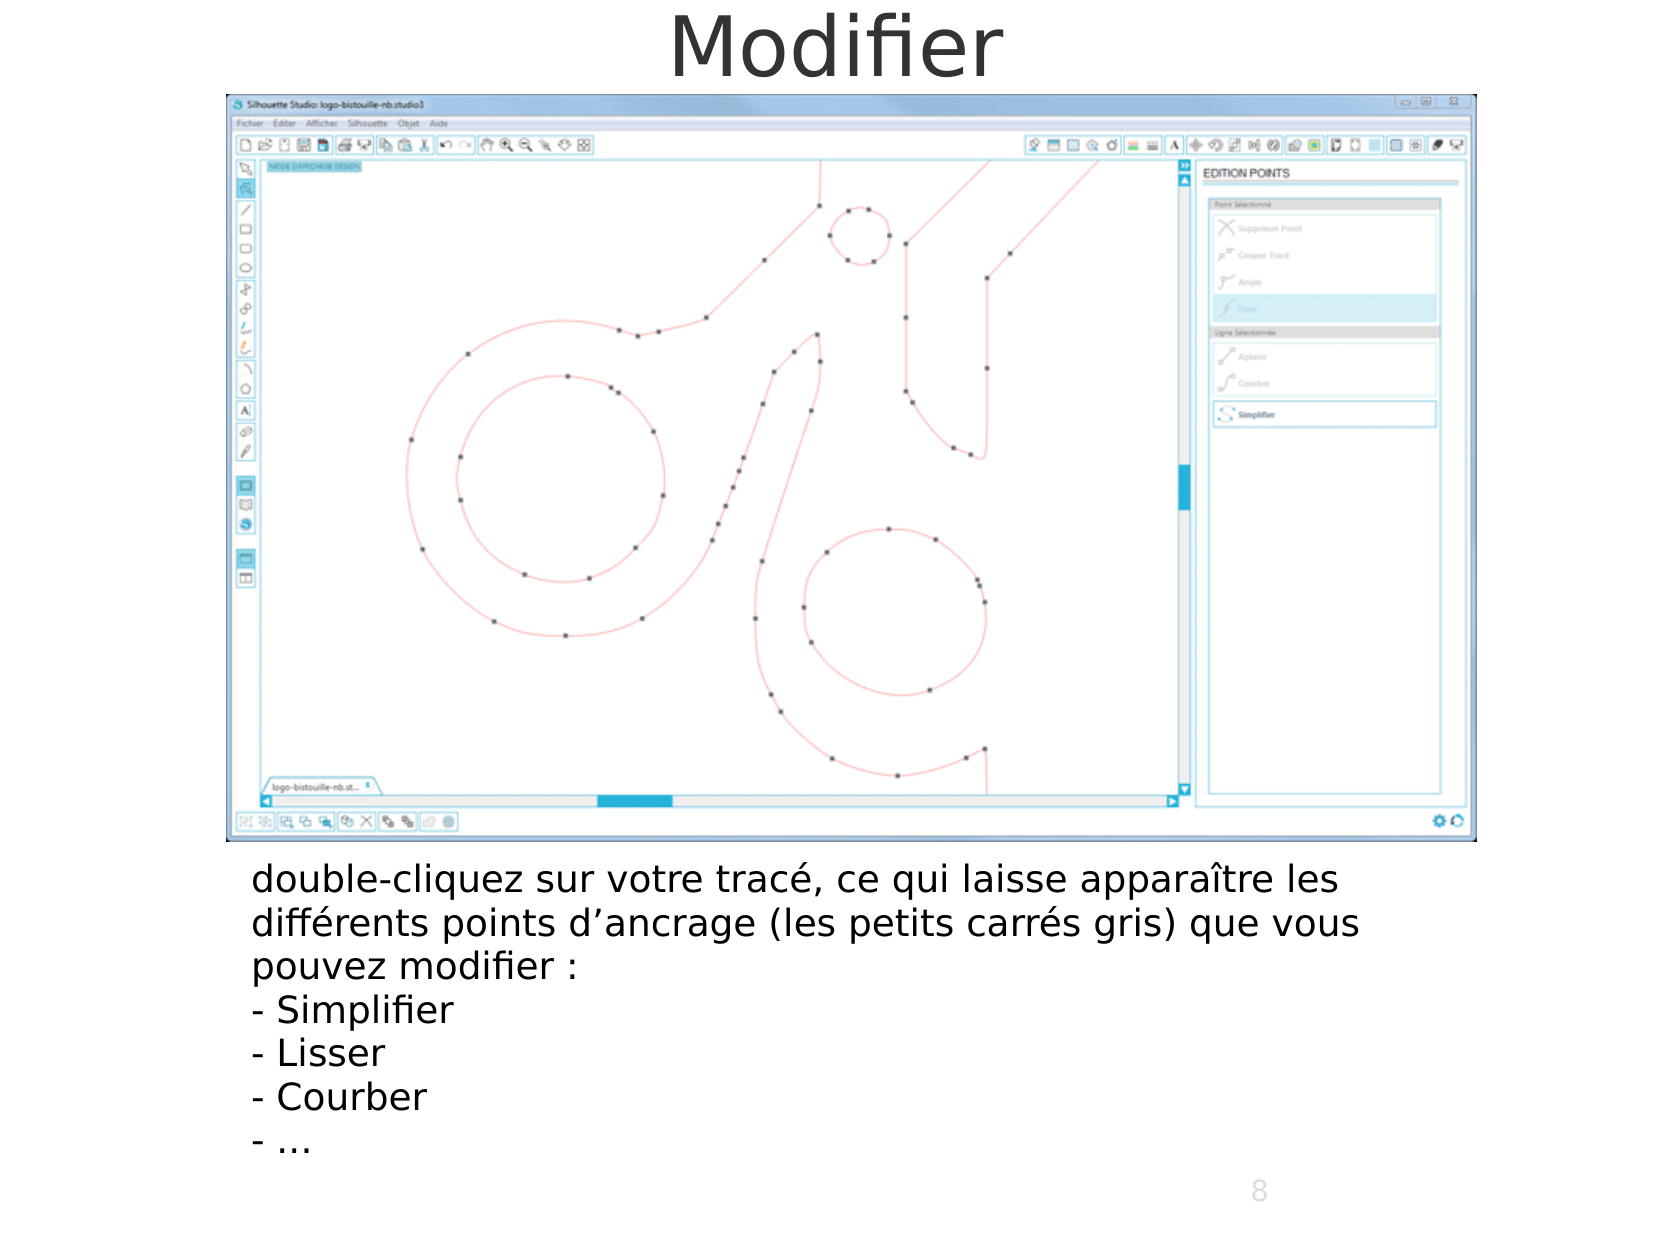

# Modifier
double-cliquez sur votre tracé, ce qui laisse apparaître les différents points d’ancrage (les petits carrés gris) que vous pouvez modifier :
- Simplifier
- Lisser
- Courber
- ...